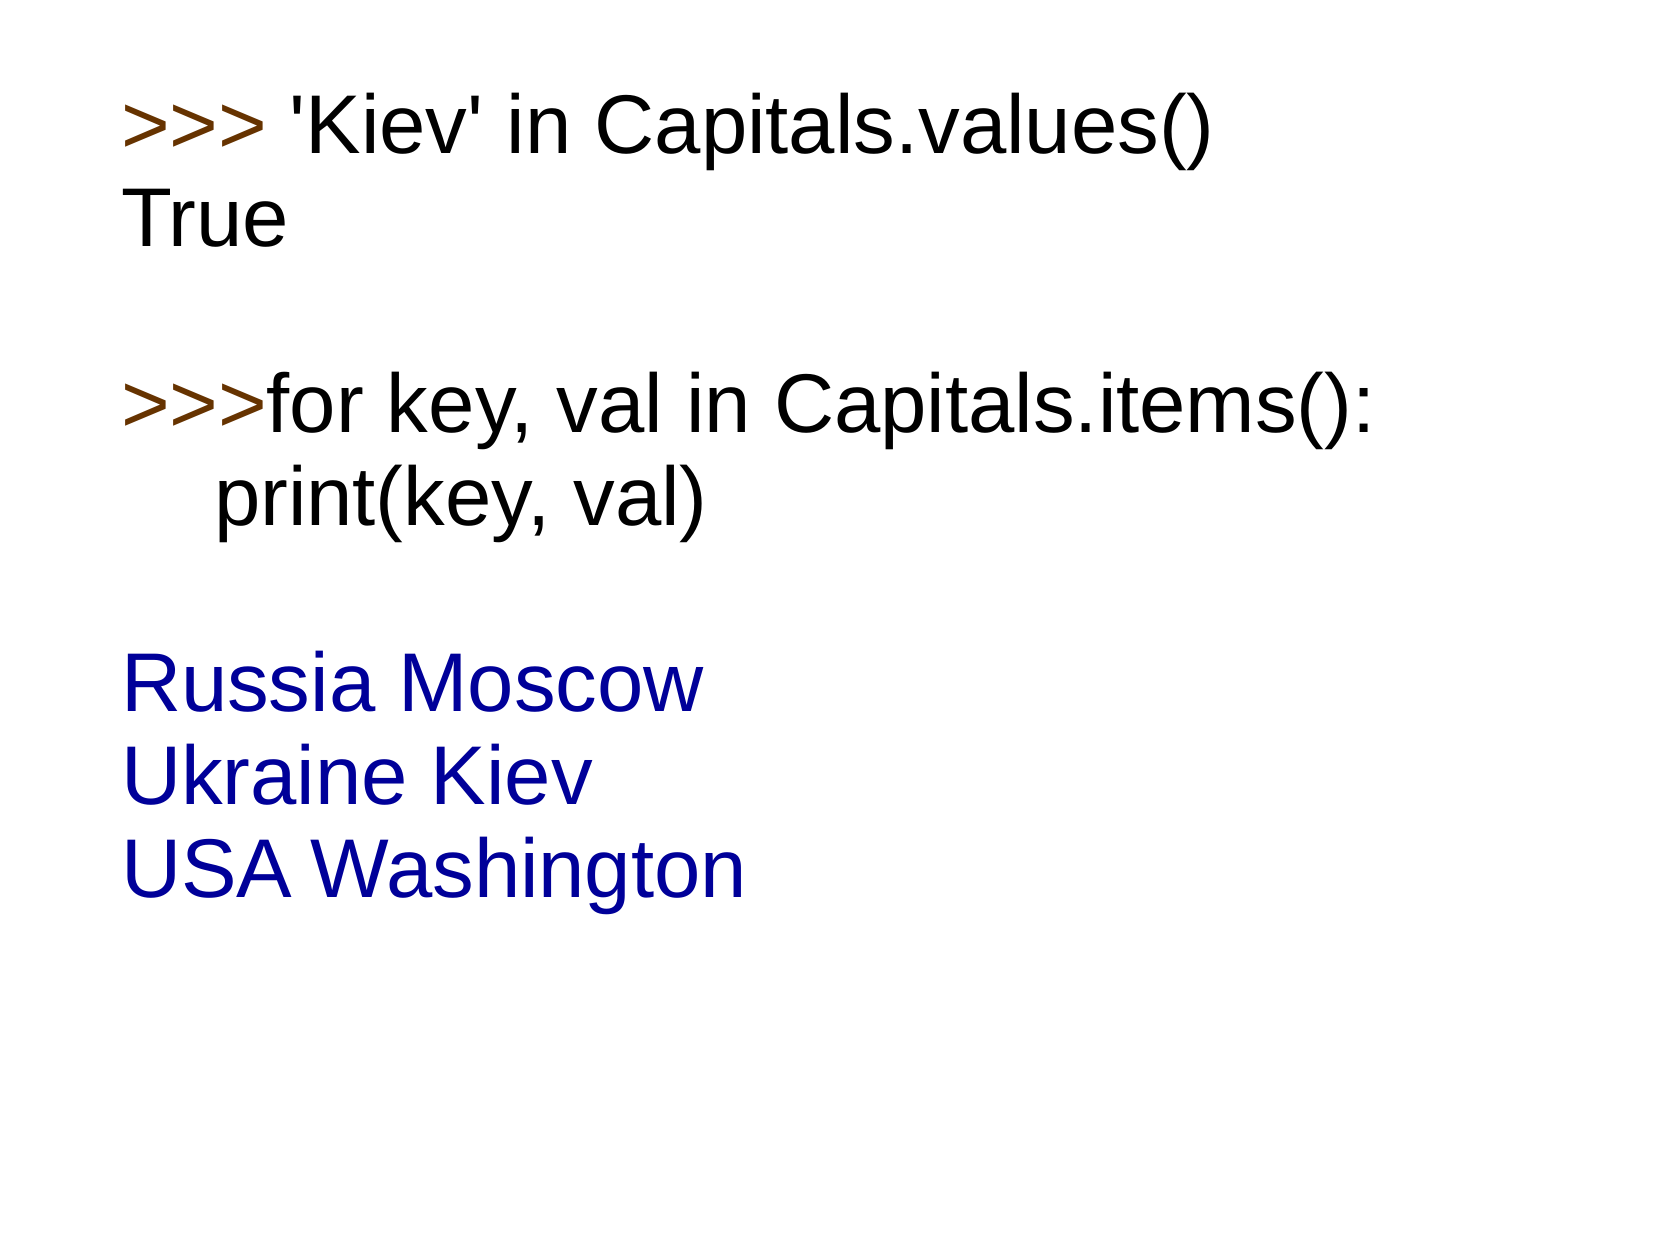

>>> 'Kiev' in Capitals.values()
True
>>>for key, val in Capitals.items():
 print(key, val)
Russia Moscow
Ukraine Kiev
USA Washington